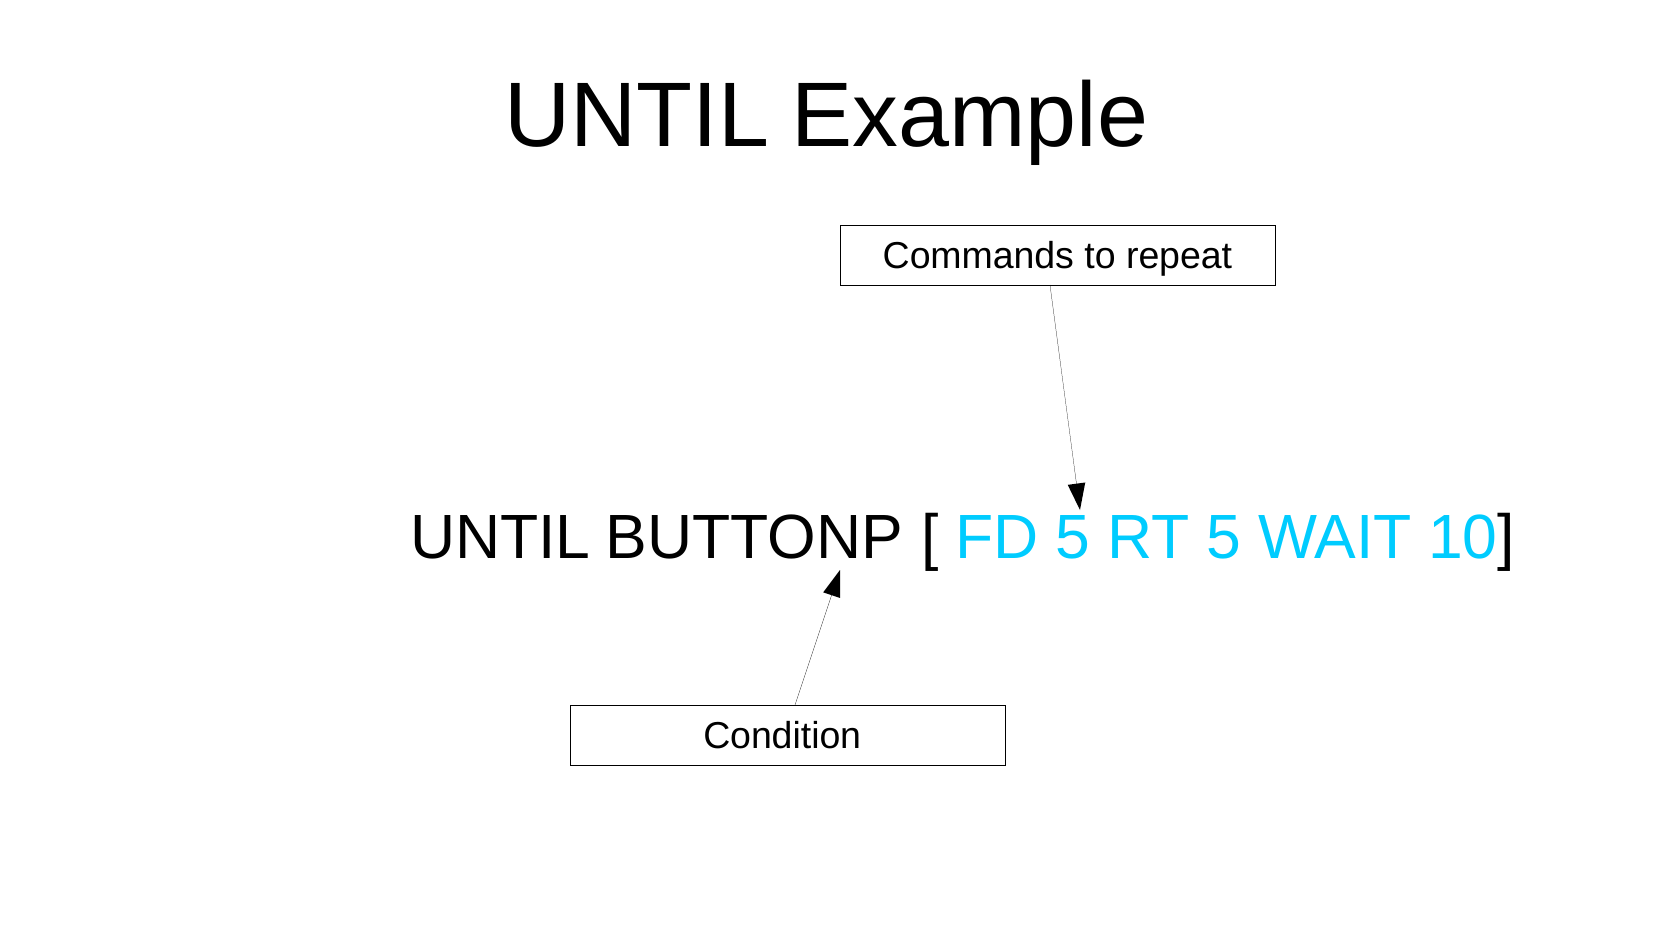

# UNTIL Example
Commands to repeat
UNTIL BUTTONP [ FD 5 RT 5 WAIT 10]
Condition